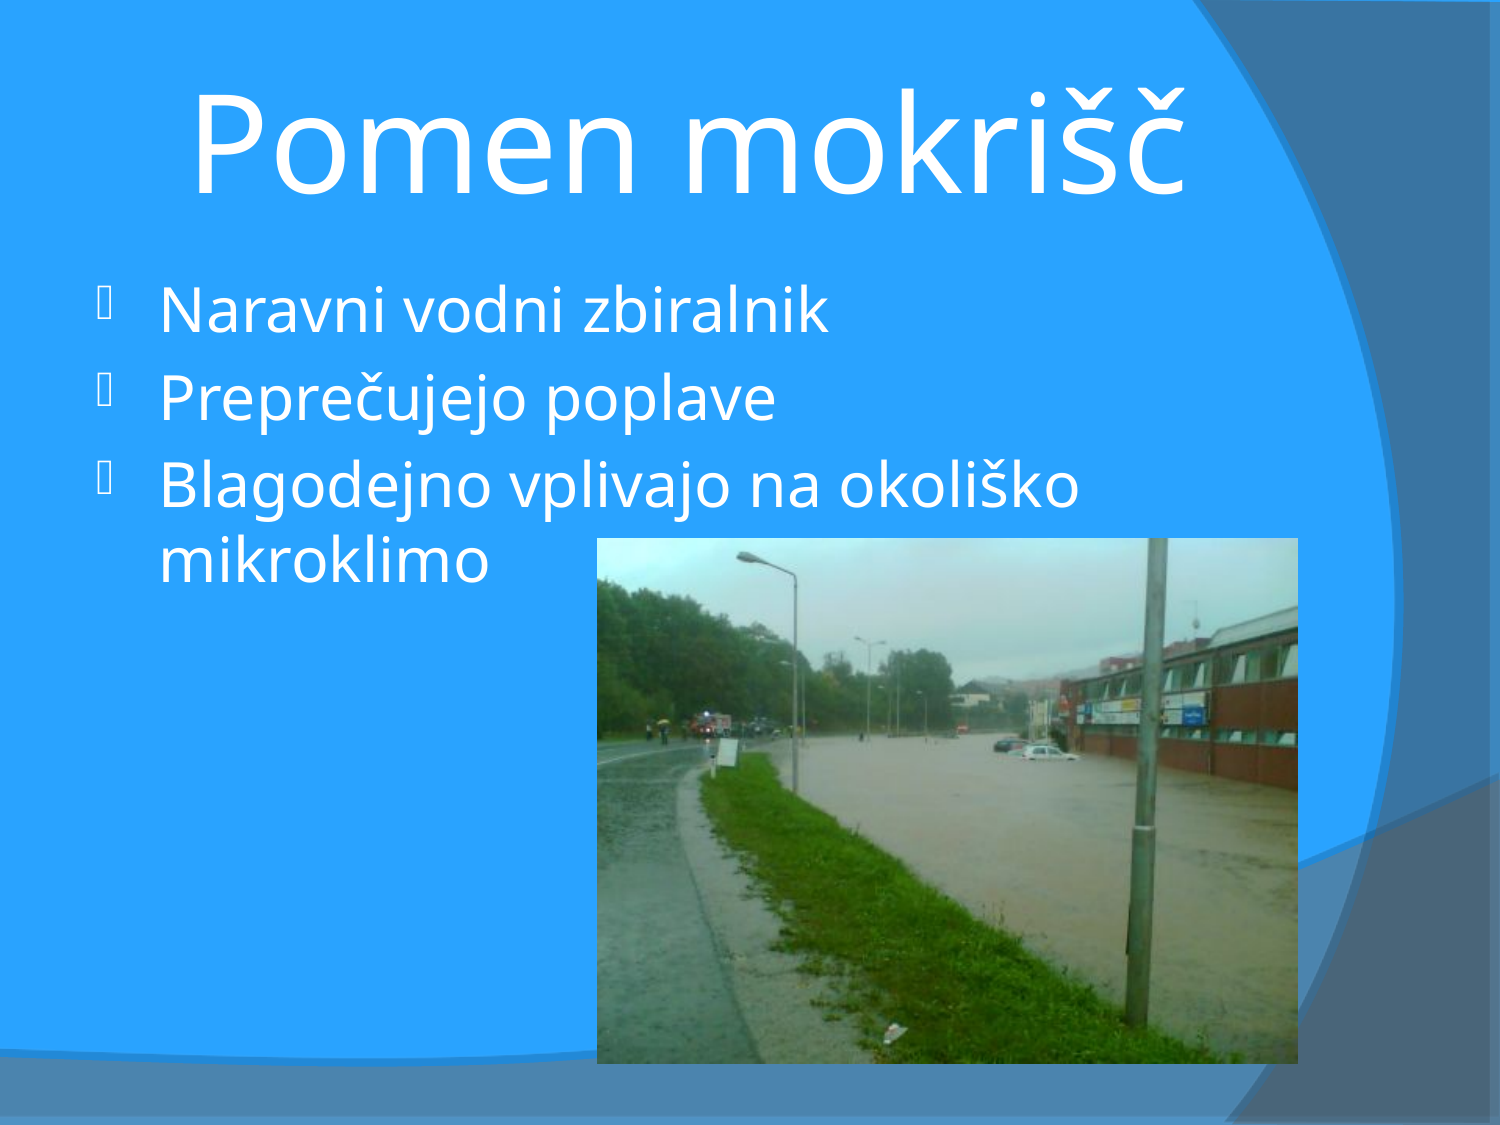

# Pomen mokrišč
Naravni vodni zbiralnik
Preprečujejo poplave
Blagodejno vplivajo na okoliško mikroklimo